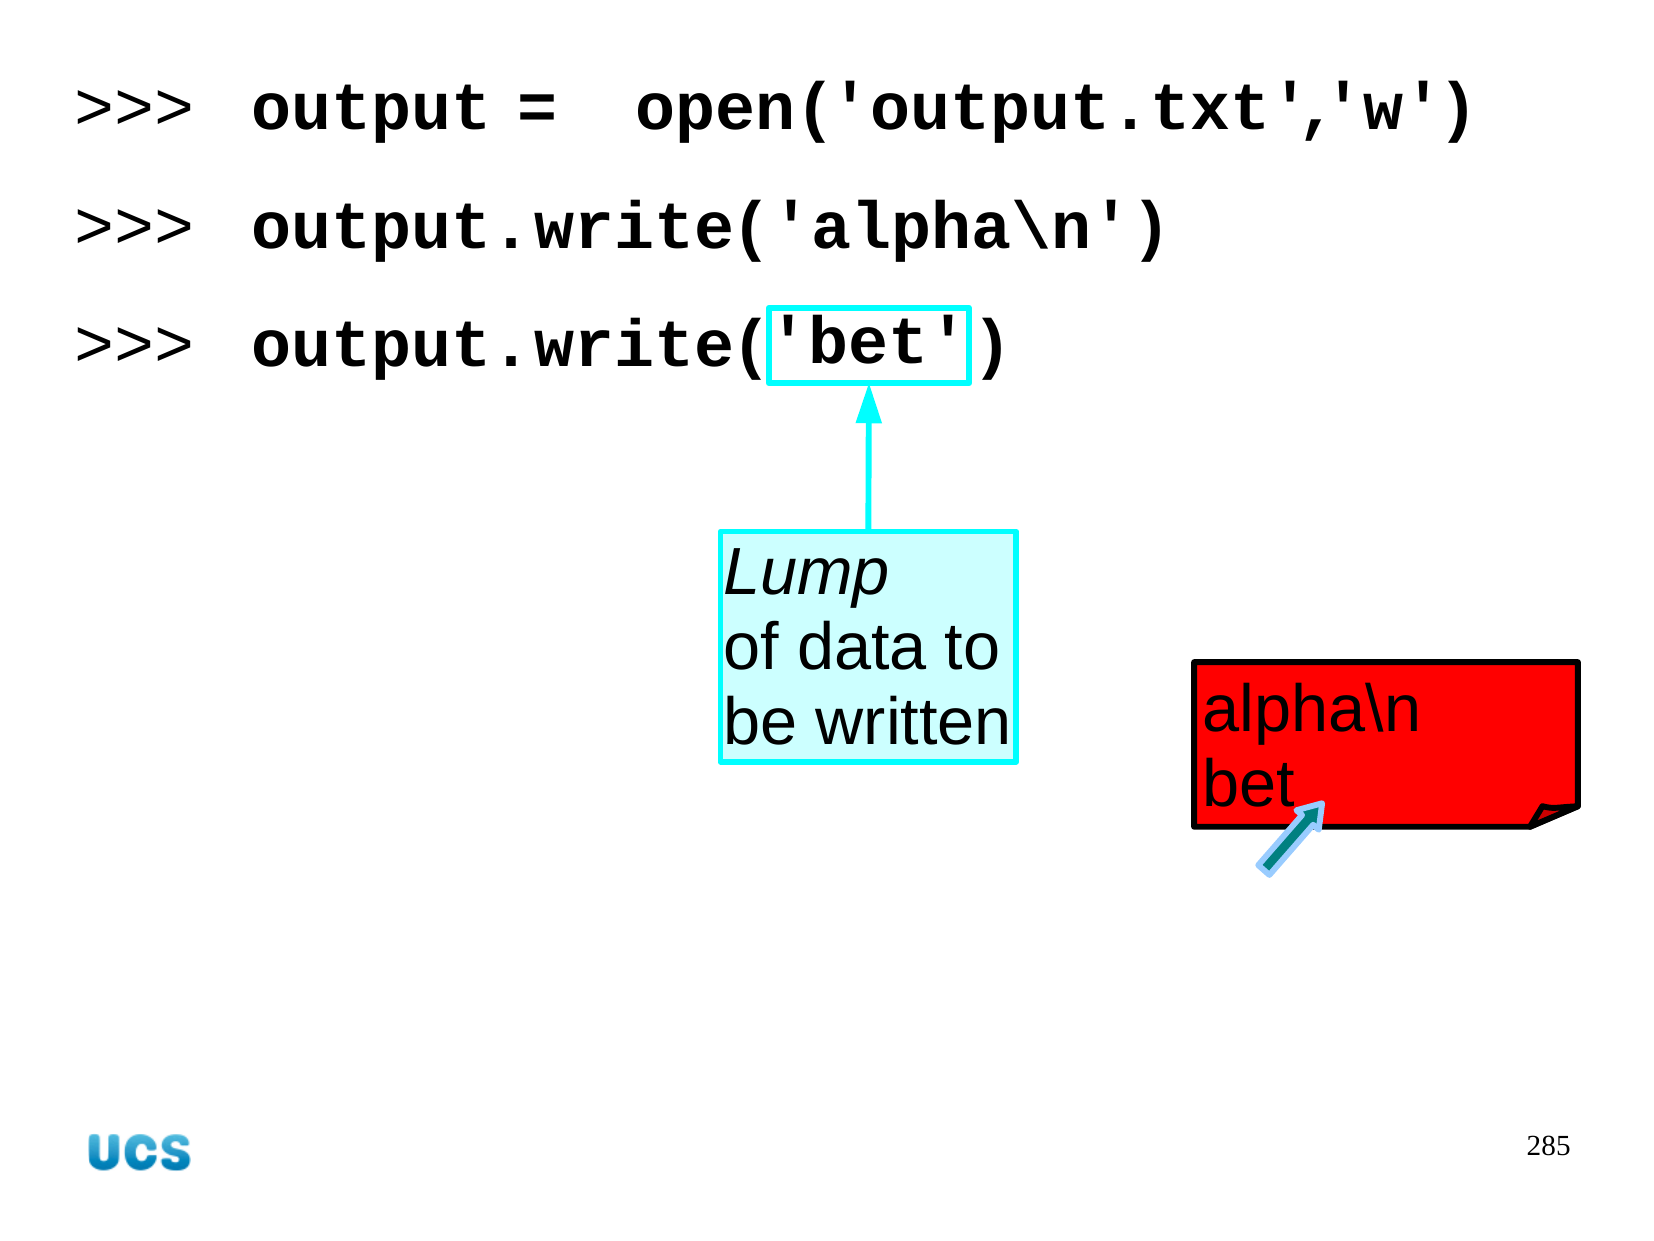

>>>
output
=
open(
'output.txt'
,
'w'
)
>>>
output.
write
(
'alpha\n'
)
>>>
output.
write
(
'bet'
)
Lump
of data to
be written
alpha\n
bet
285